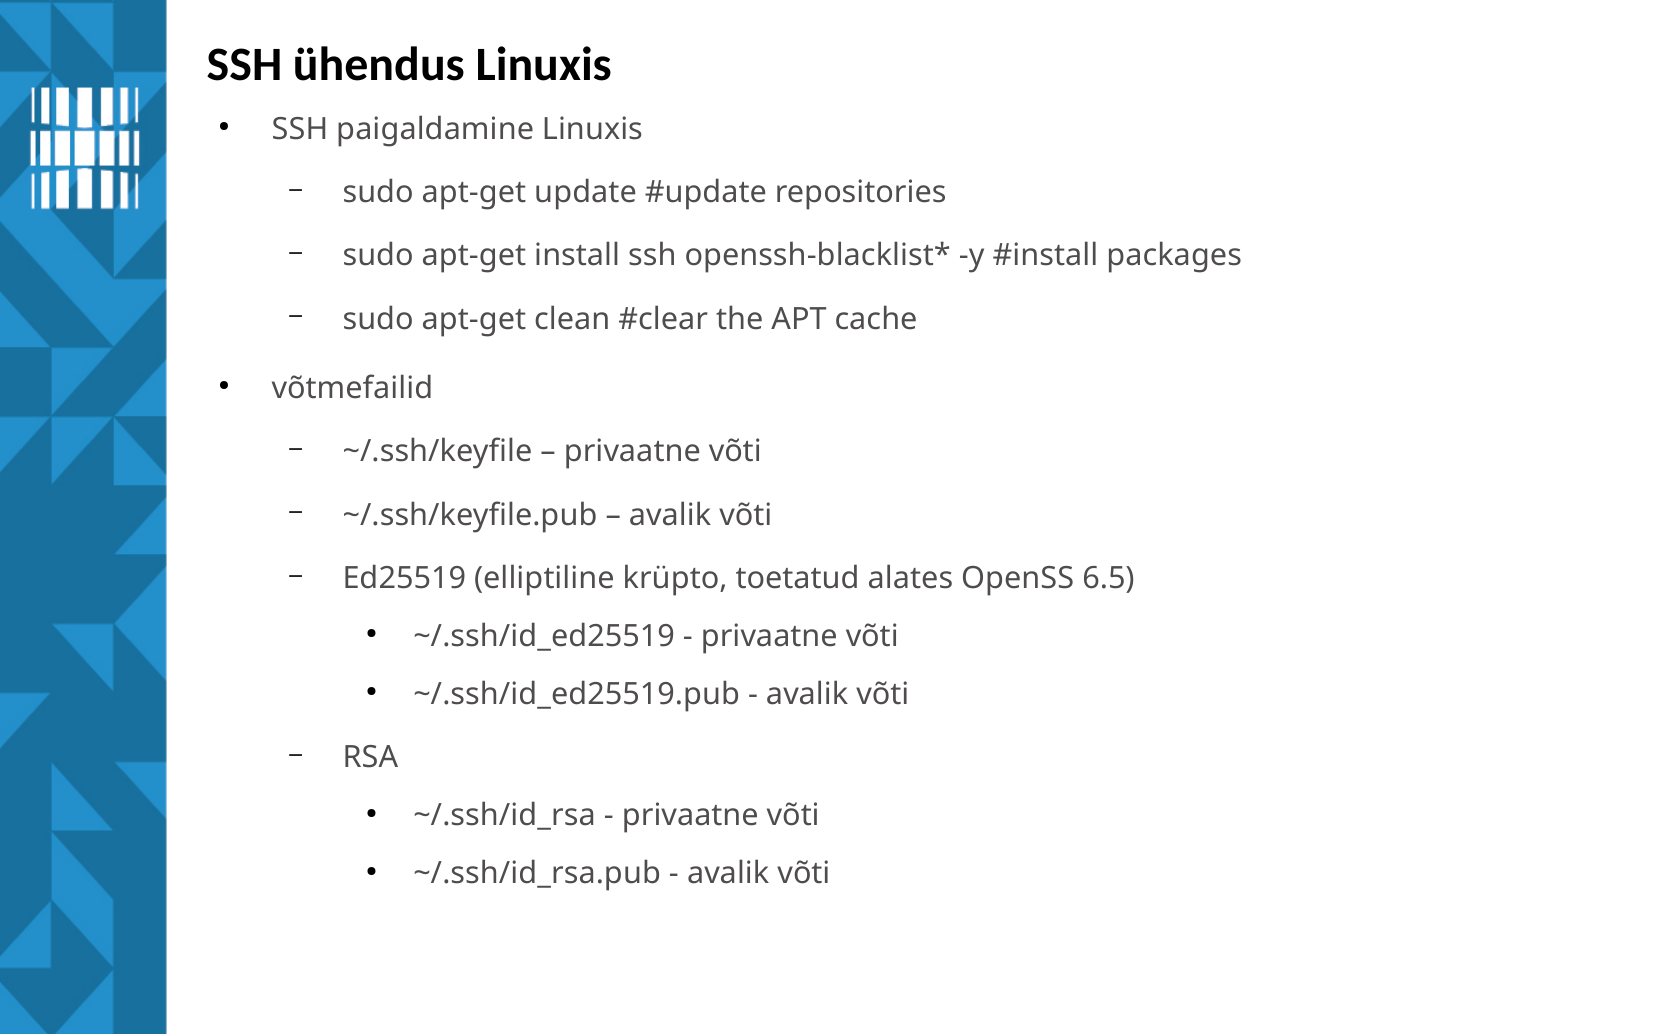

# SSH ühendus Linuxis
SSH paigaldamine Linuxis
sudo apt-get update #update repositories
sudo apt-get install ssh openssh-blacklist* -y #install packages
sudo apt-get clean #clear the APT cache
võtmefailid
~/.ssh/keyfile – privaatne võti
~/.ssh/keyfile.pub – avalik võti
Ed25519 (elliptiline krüpto, toetatud alates OpenSS 6.5)
~/.ssh/id_ed25519 - privaatne võti
~/.ssh/id_ed25519.pub - avalik võti
RSA
~/.ssh/id_rsa - privaatne võti
~/.ssh/id_rsa.pub - avalik võti